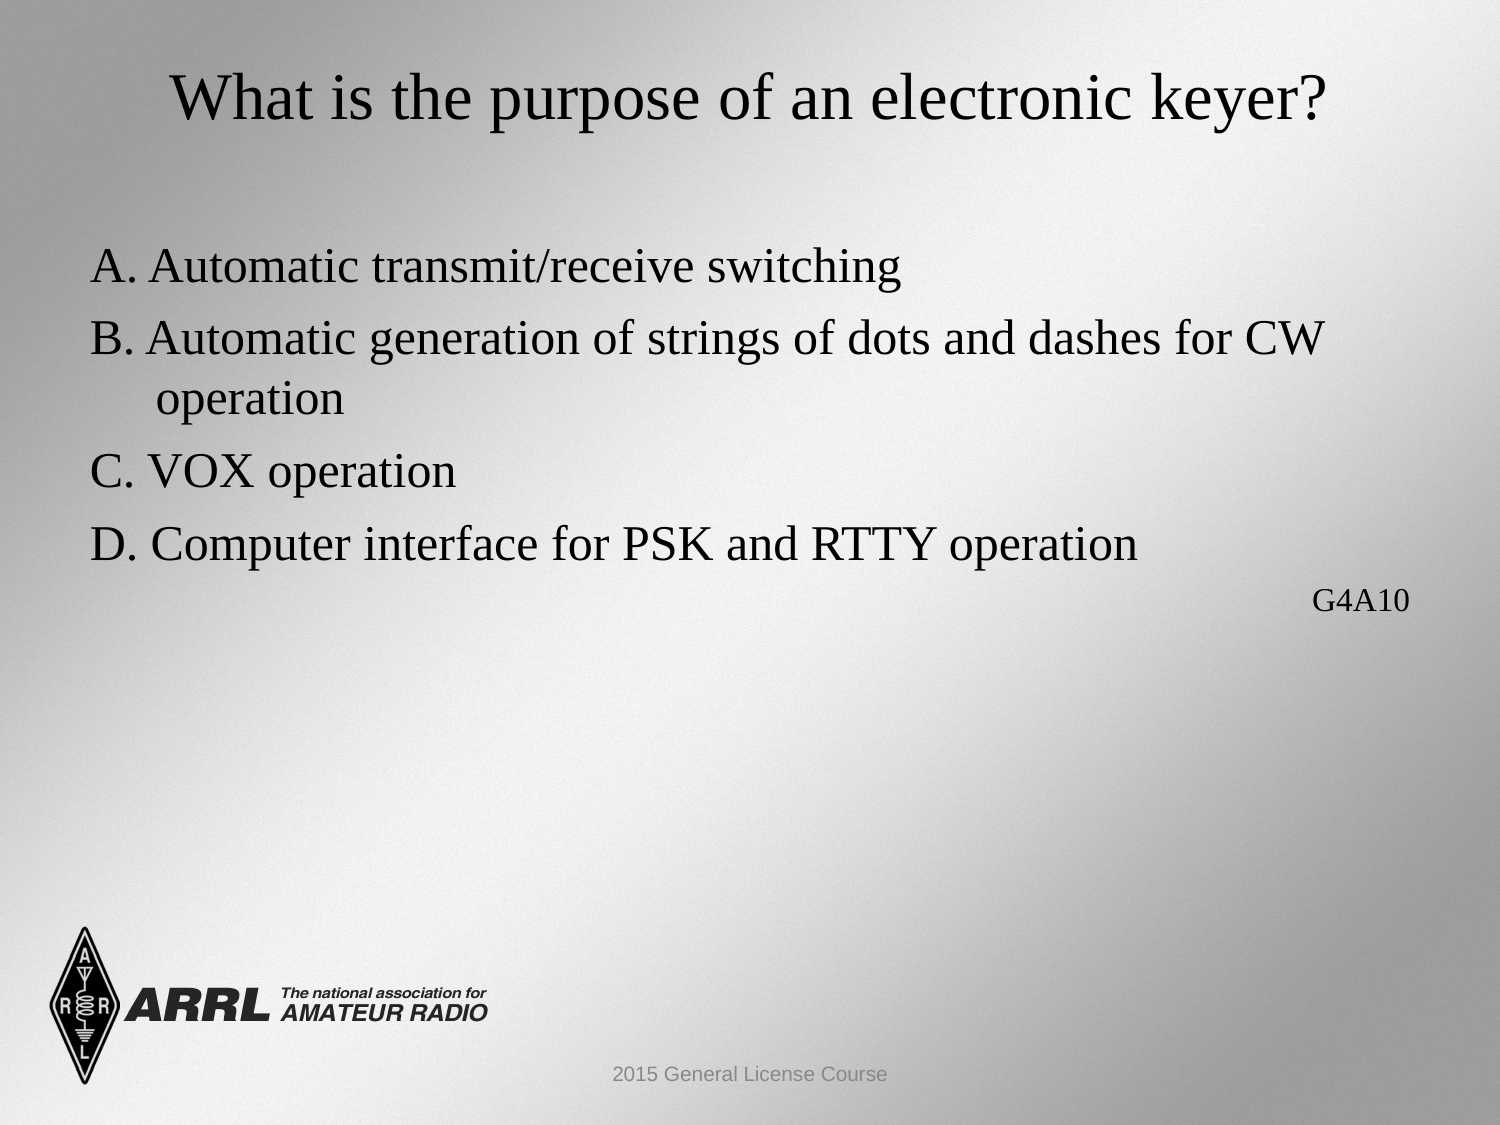

# What is the purpose of an electronic keyer?
A. Automatic transmit/receive switching
B. Automatic generation of strings of dots and dashes for CW operation
C. VOX operation
D. Computer interface for PSK and RTTY operation
 G4A10
2015 General License Course